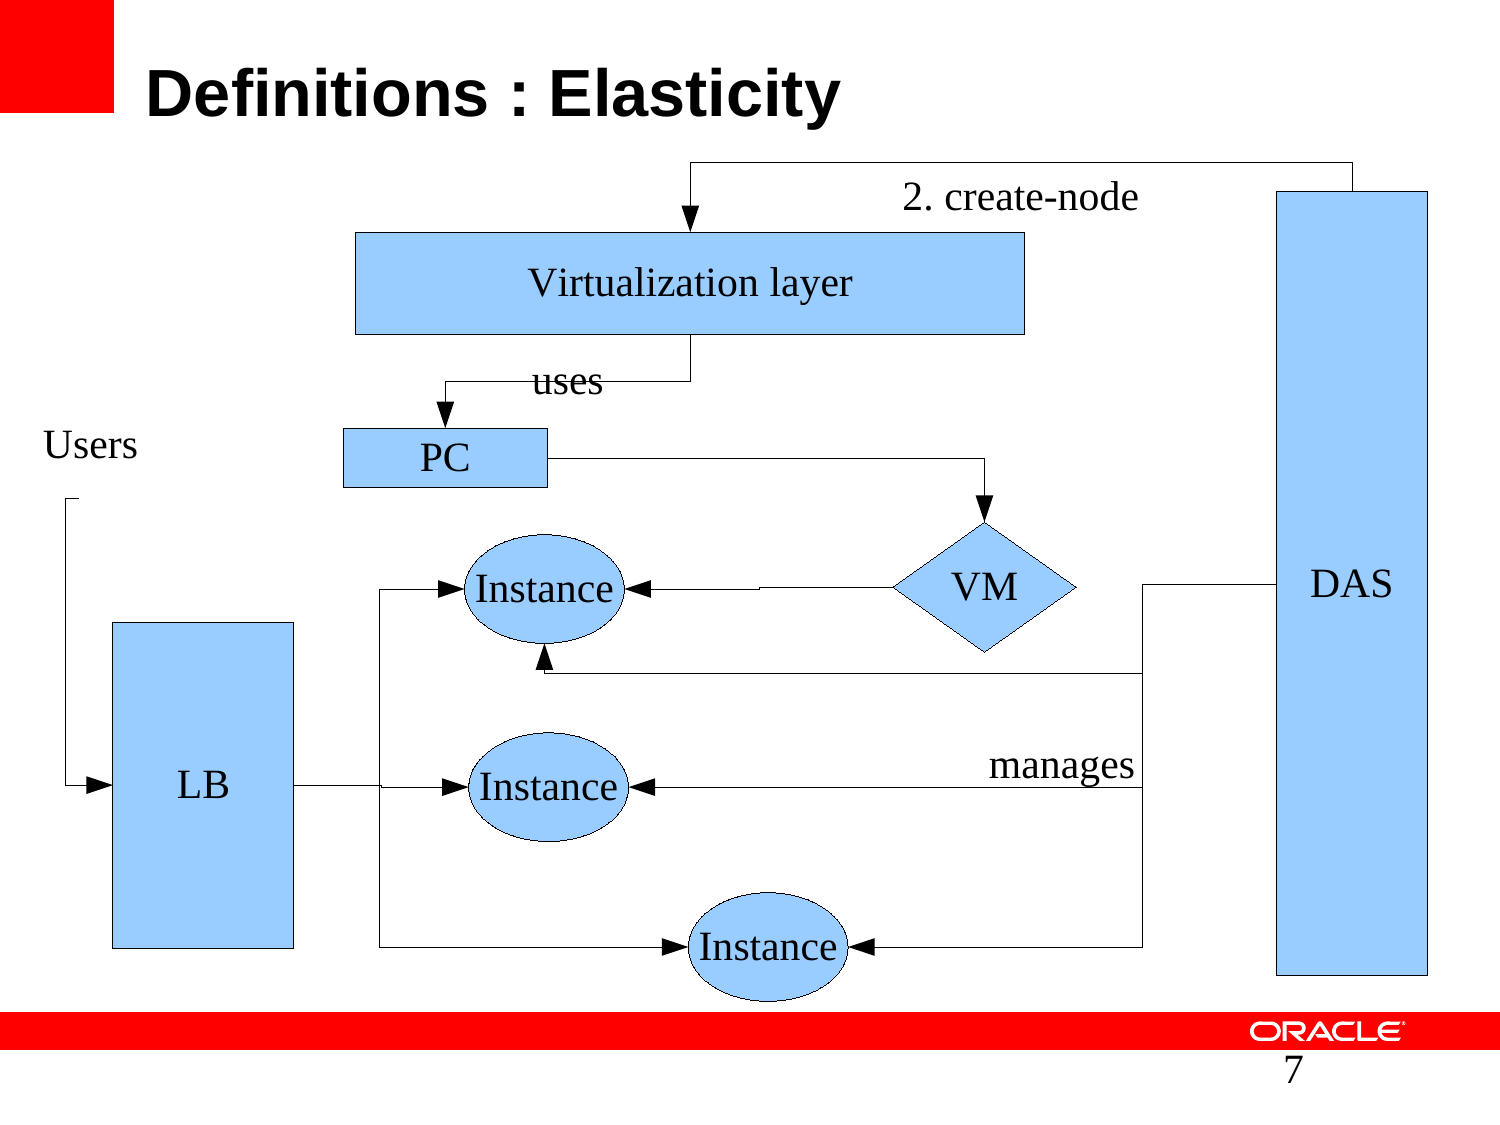

# Definitions : Elasticity
DAS
Virtualization layer
Users
PC
VM
Instance
LB
Instance
Instance
7